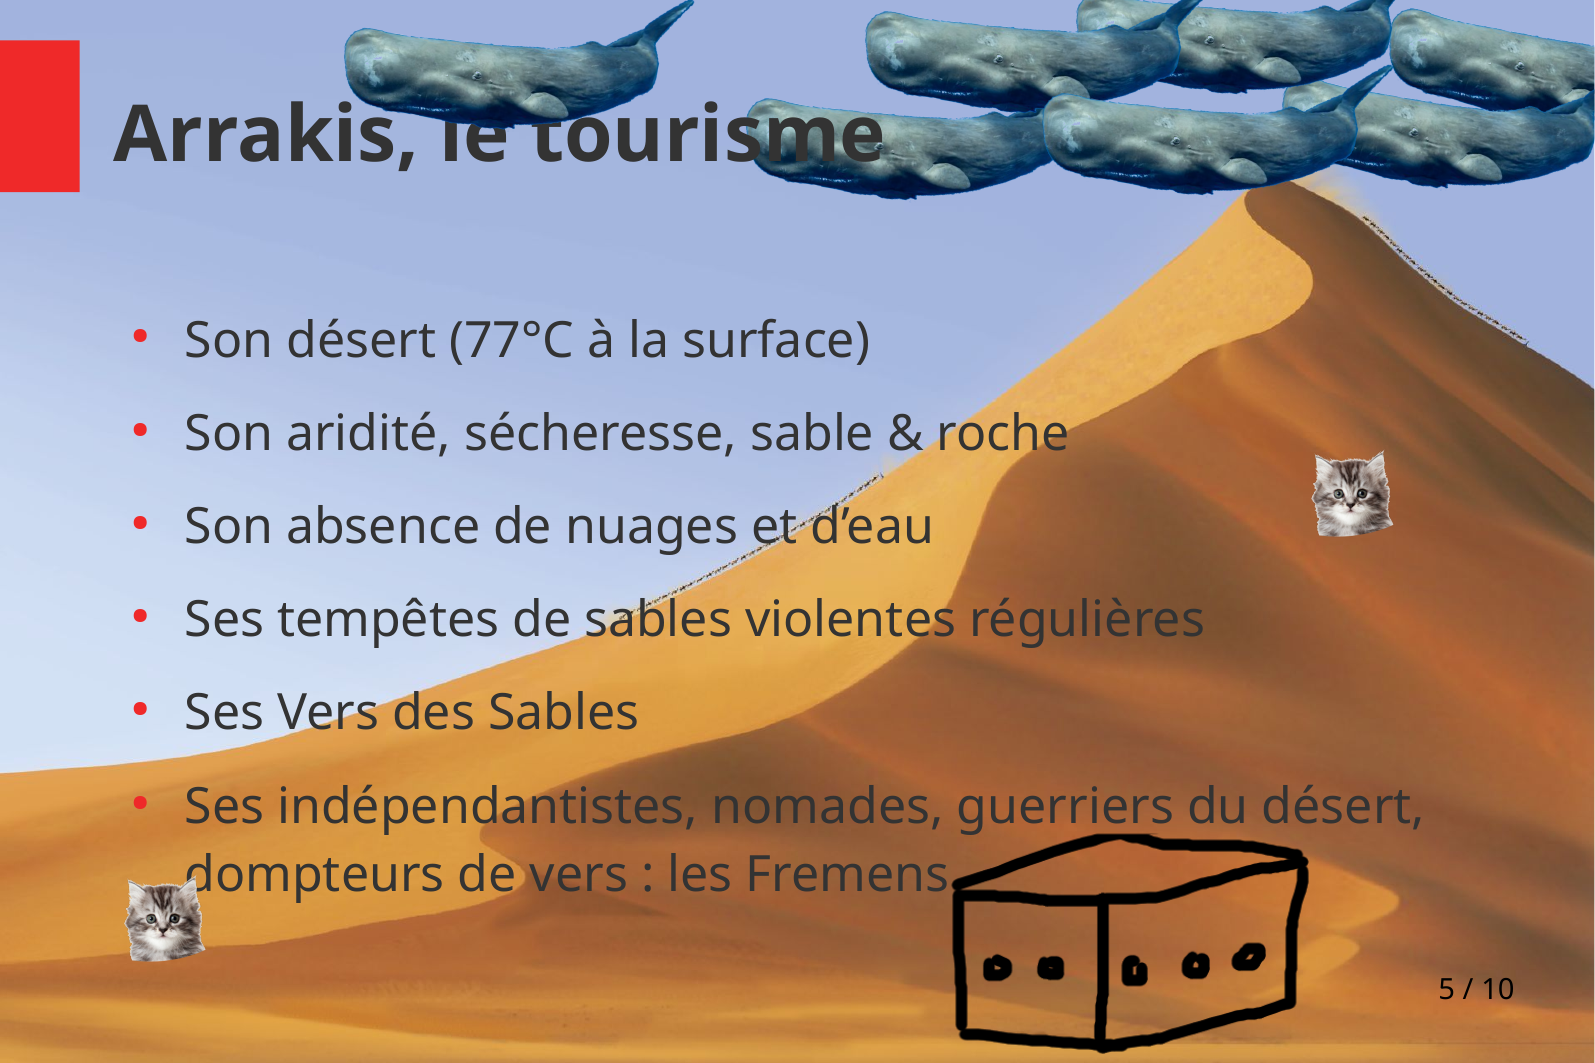

Arrakis, le tourisme
# Son désert (77°C à la surface)
Son aridité, sécheresse, sable & roche
Son absence de nuages et d’eau
Ses tempêtes de sables violentes régulières
Ses Vers des Sables
Ses indépendantistes, nomades, guerriers du désert, dompteurs de vers : les Fremens
5